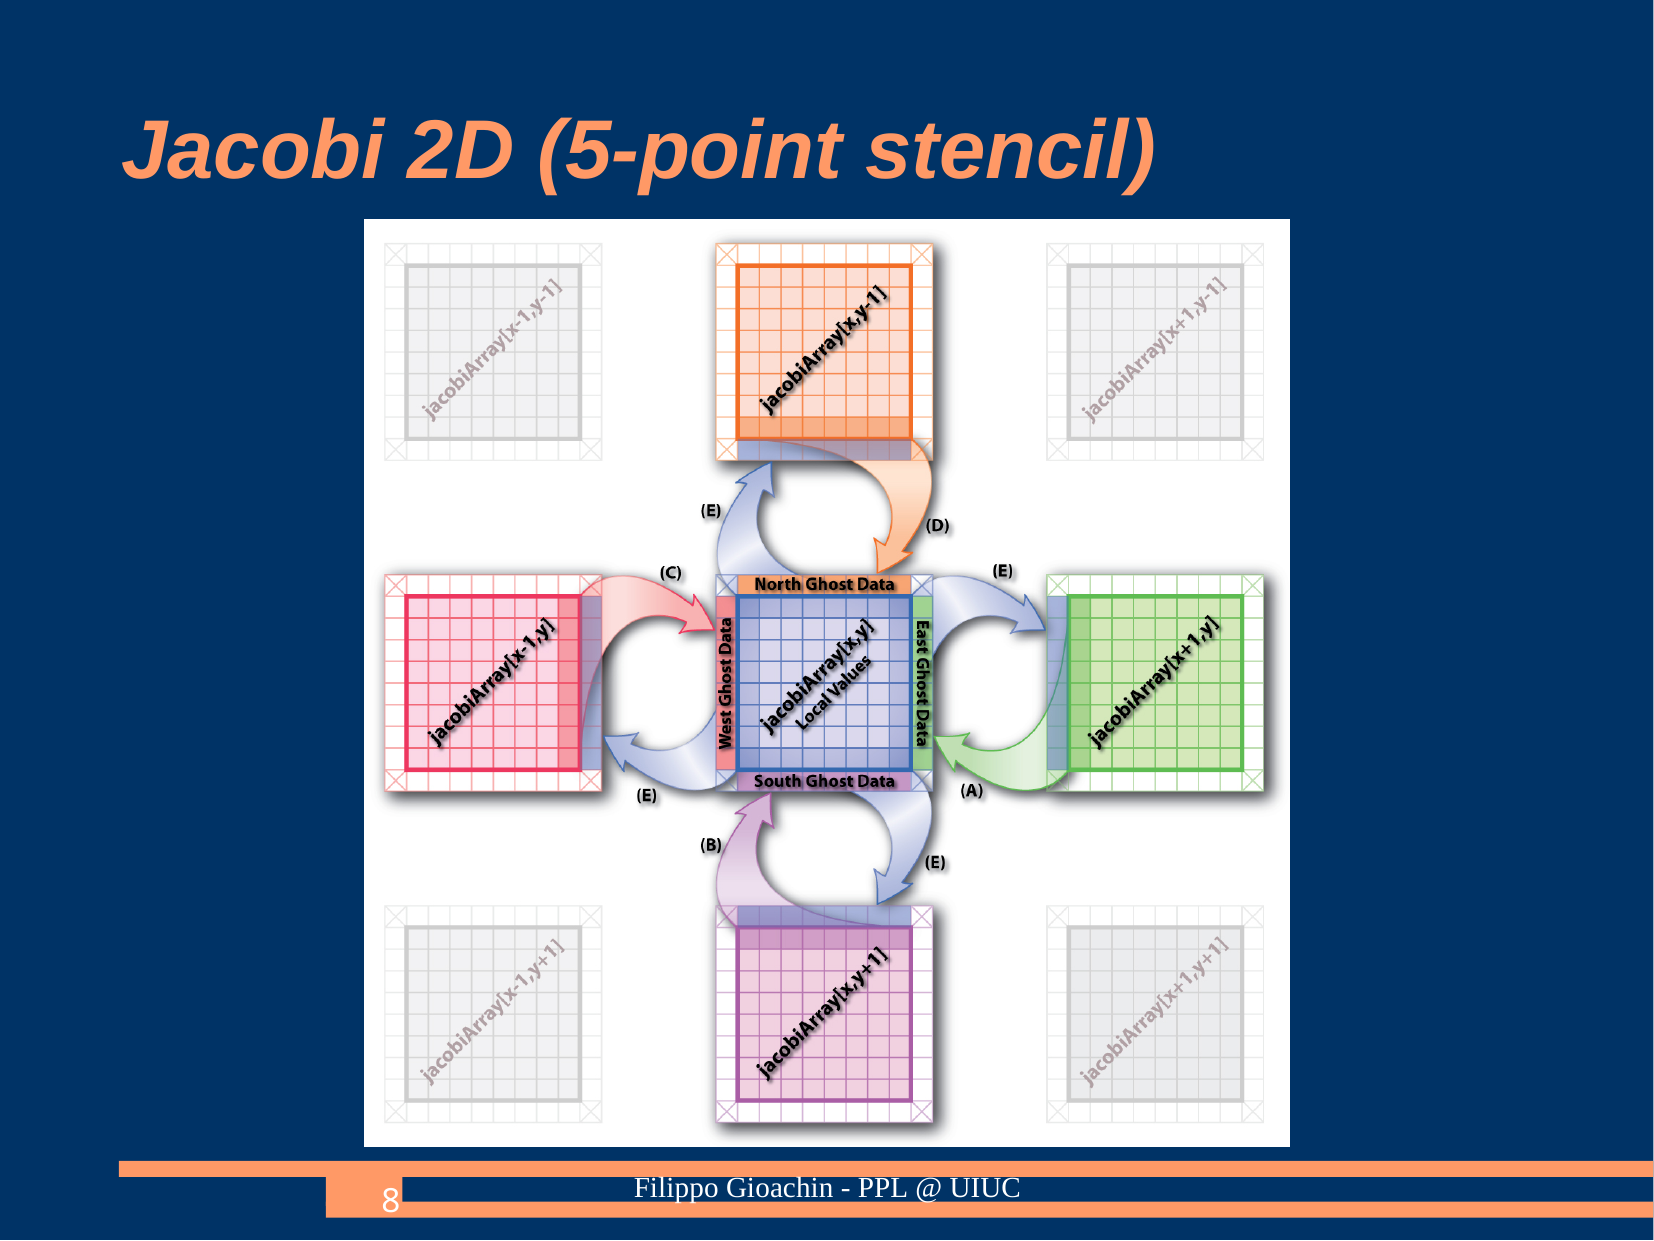

# Jacobi 2D (5-point stencil)
Filippo Gioachin - PPL @ UIUC
8